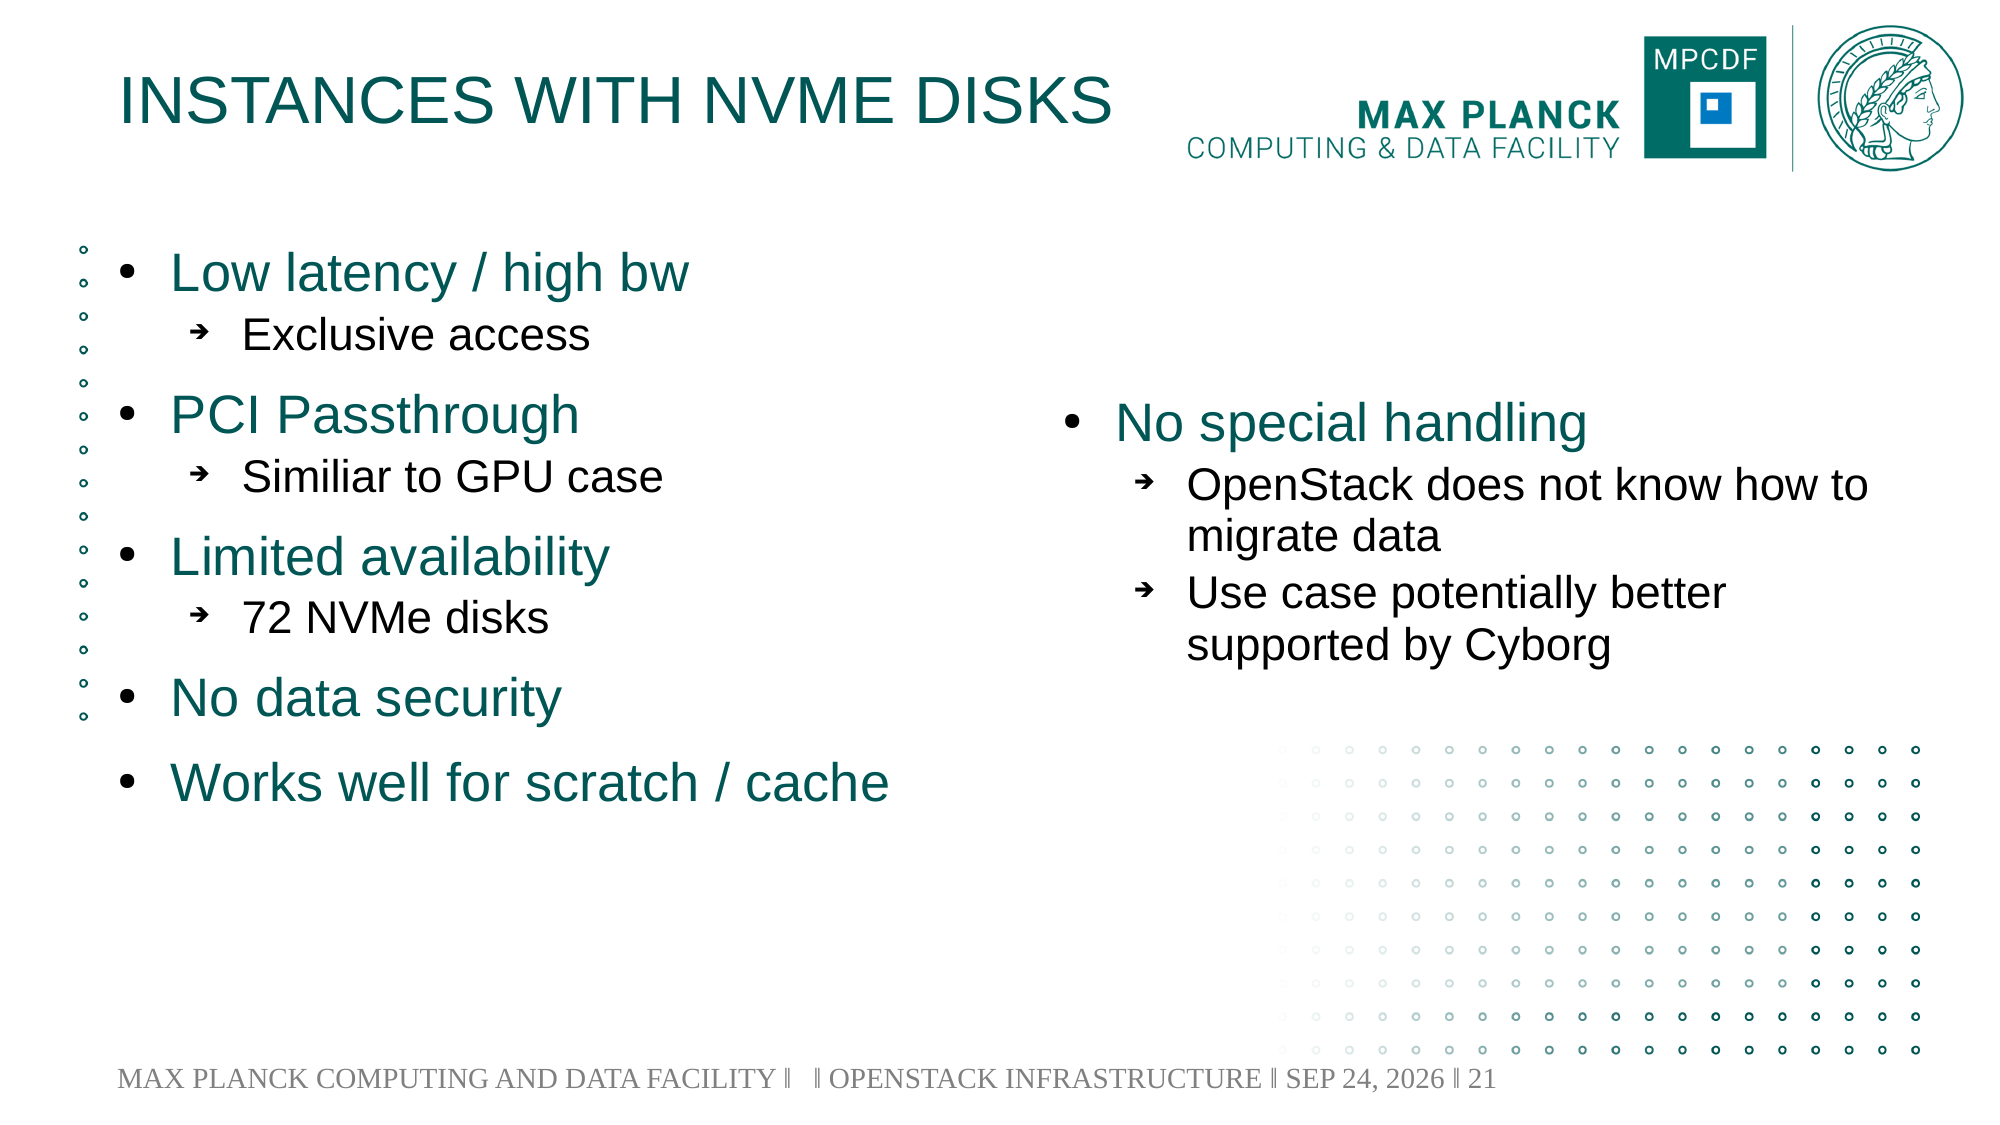

# Instances with nvme disks
Low latency / high bw
Exclusive access
PCI Passthrough
Similiar to GPU case
Limited availability
72 NVMe disks
No data security
Works well for scratch / cache
No special handling
OpenStack does not know how to migrate data
Use case potentially better supported by Cyborg
OpenStack Infrastructure